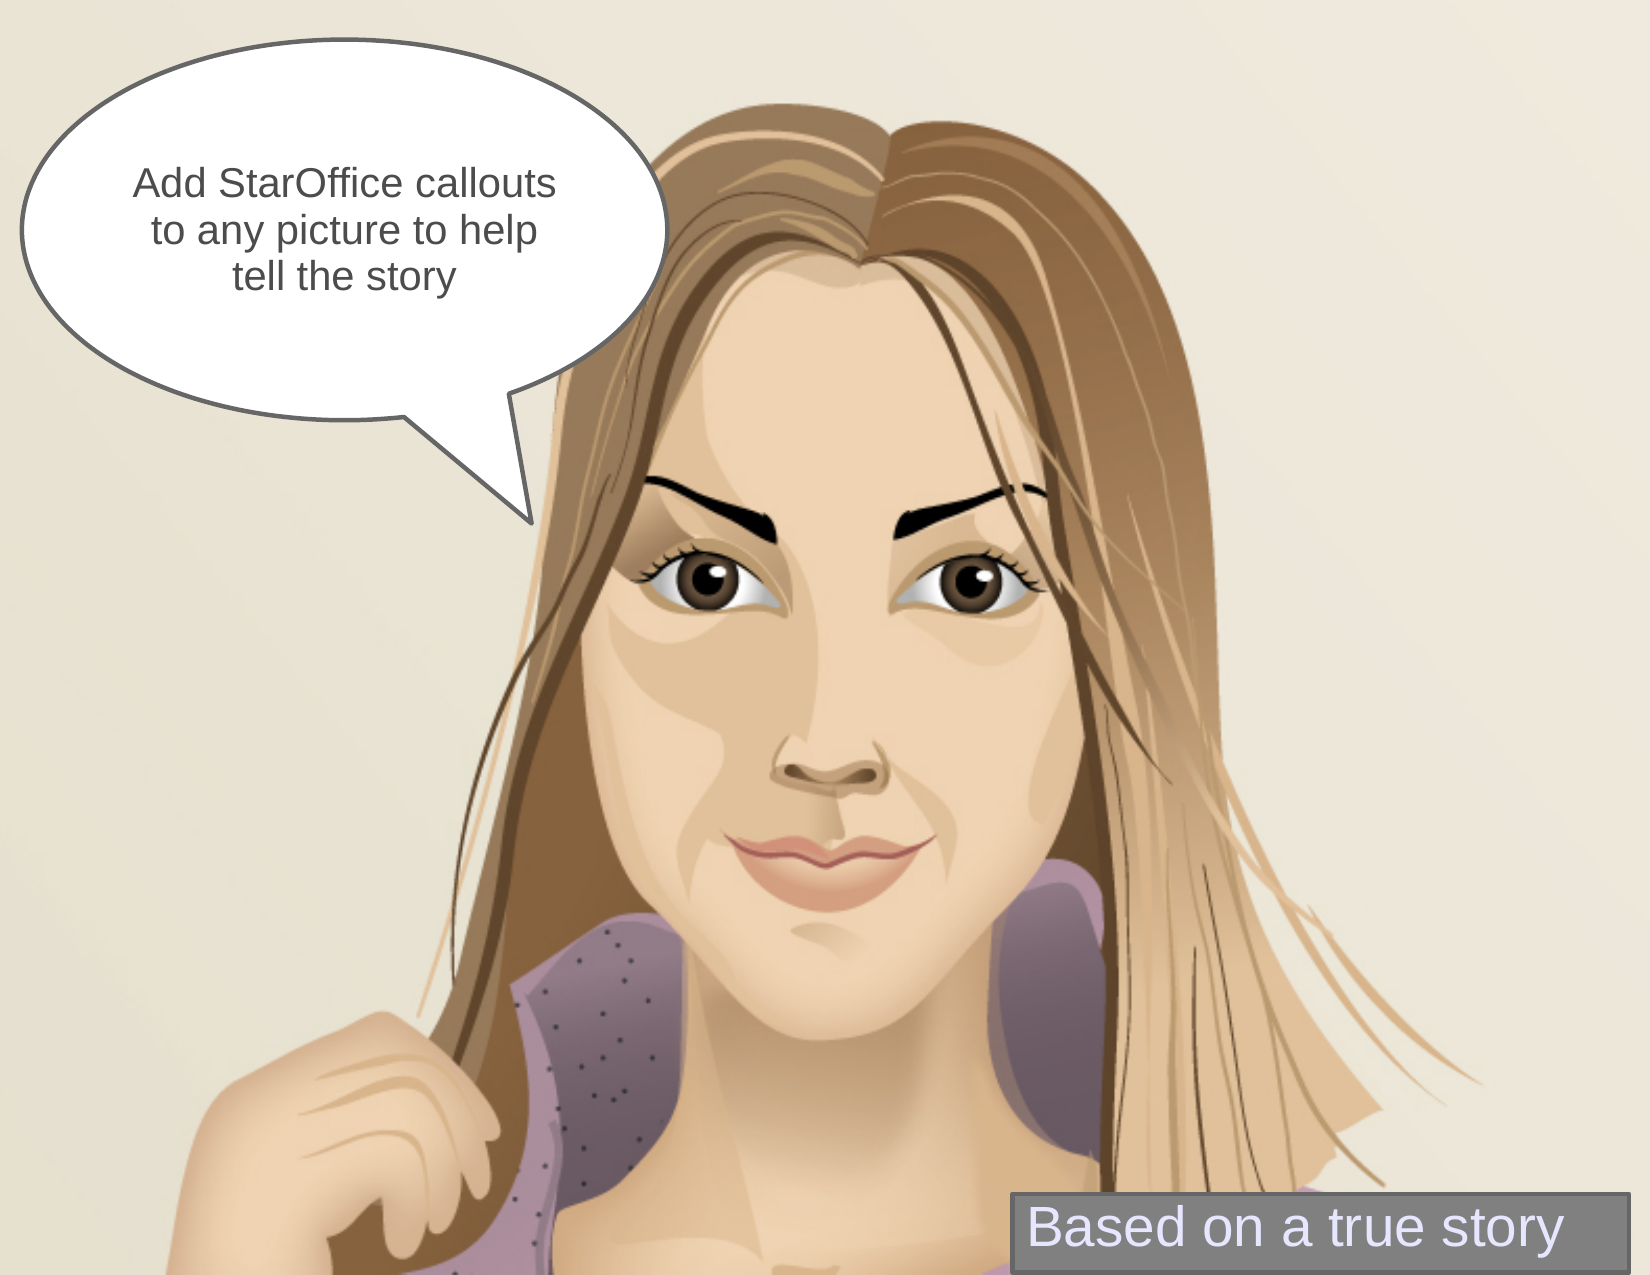

Add StarOffice callouts to any picture to help tell the story
Based on a true story